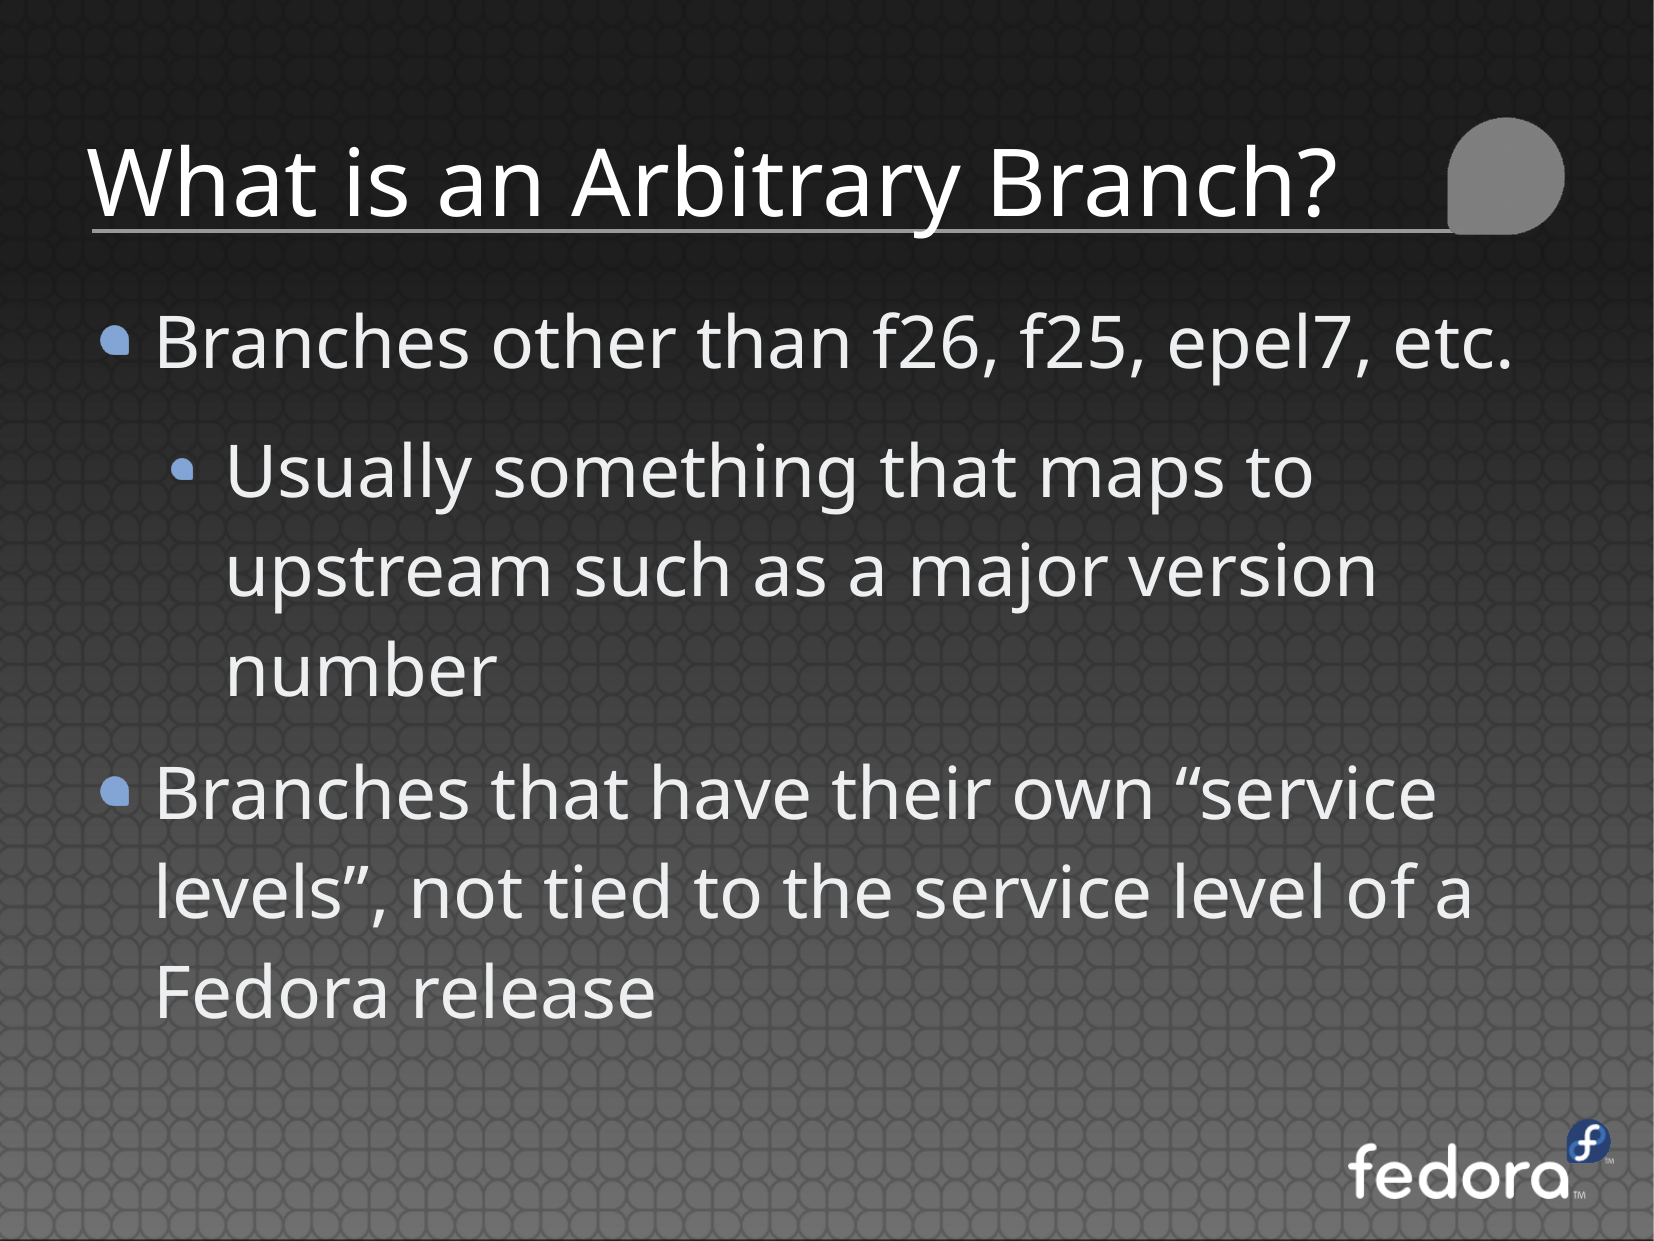

# What is an Arbitrary Branch?
Branches other than f26, f25, epel7, etc.
Usually something that maps to upstream such as a major version number
Branches that have their own “service levels”, not tied to the service level of a Fedora release